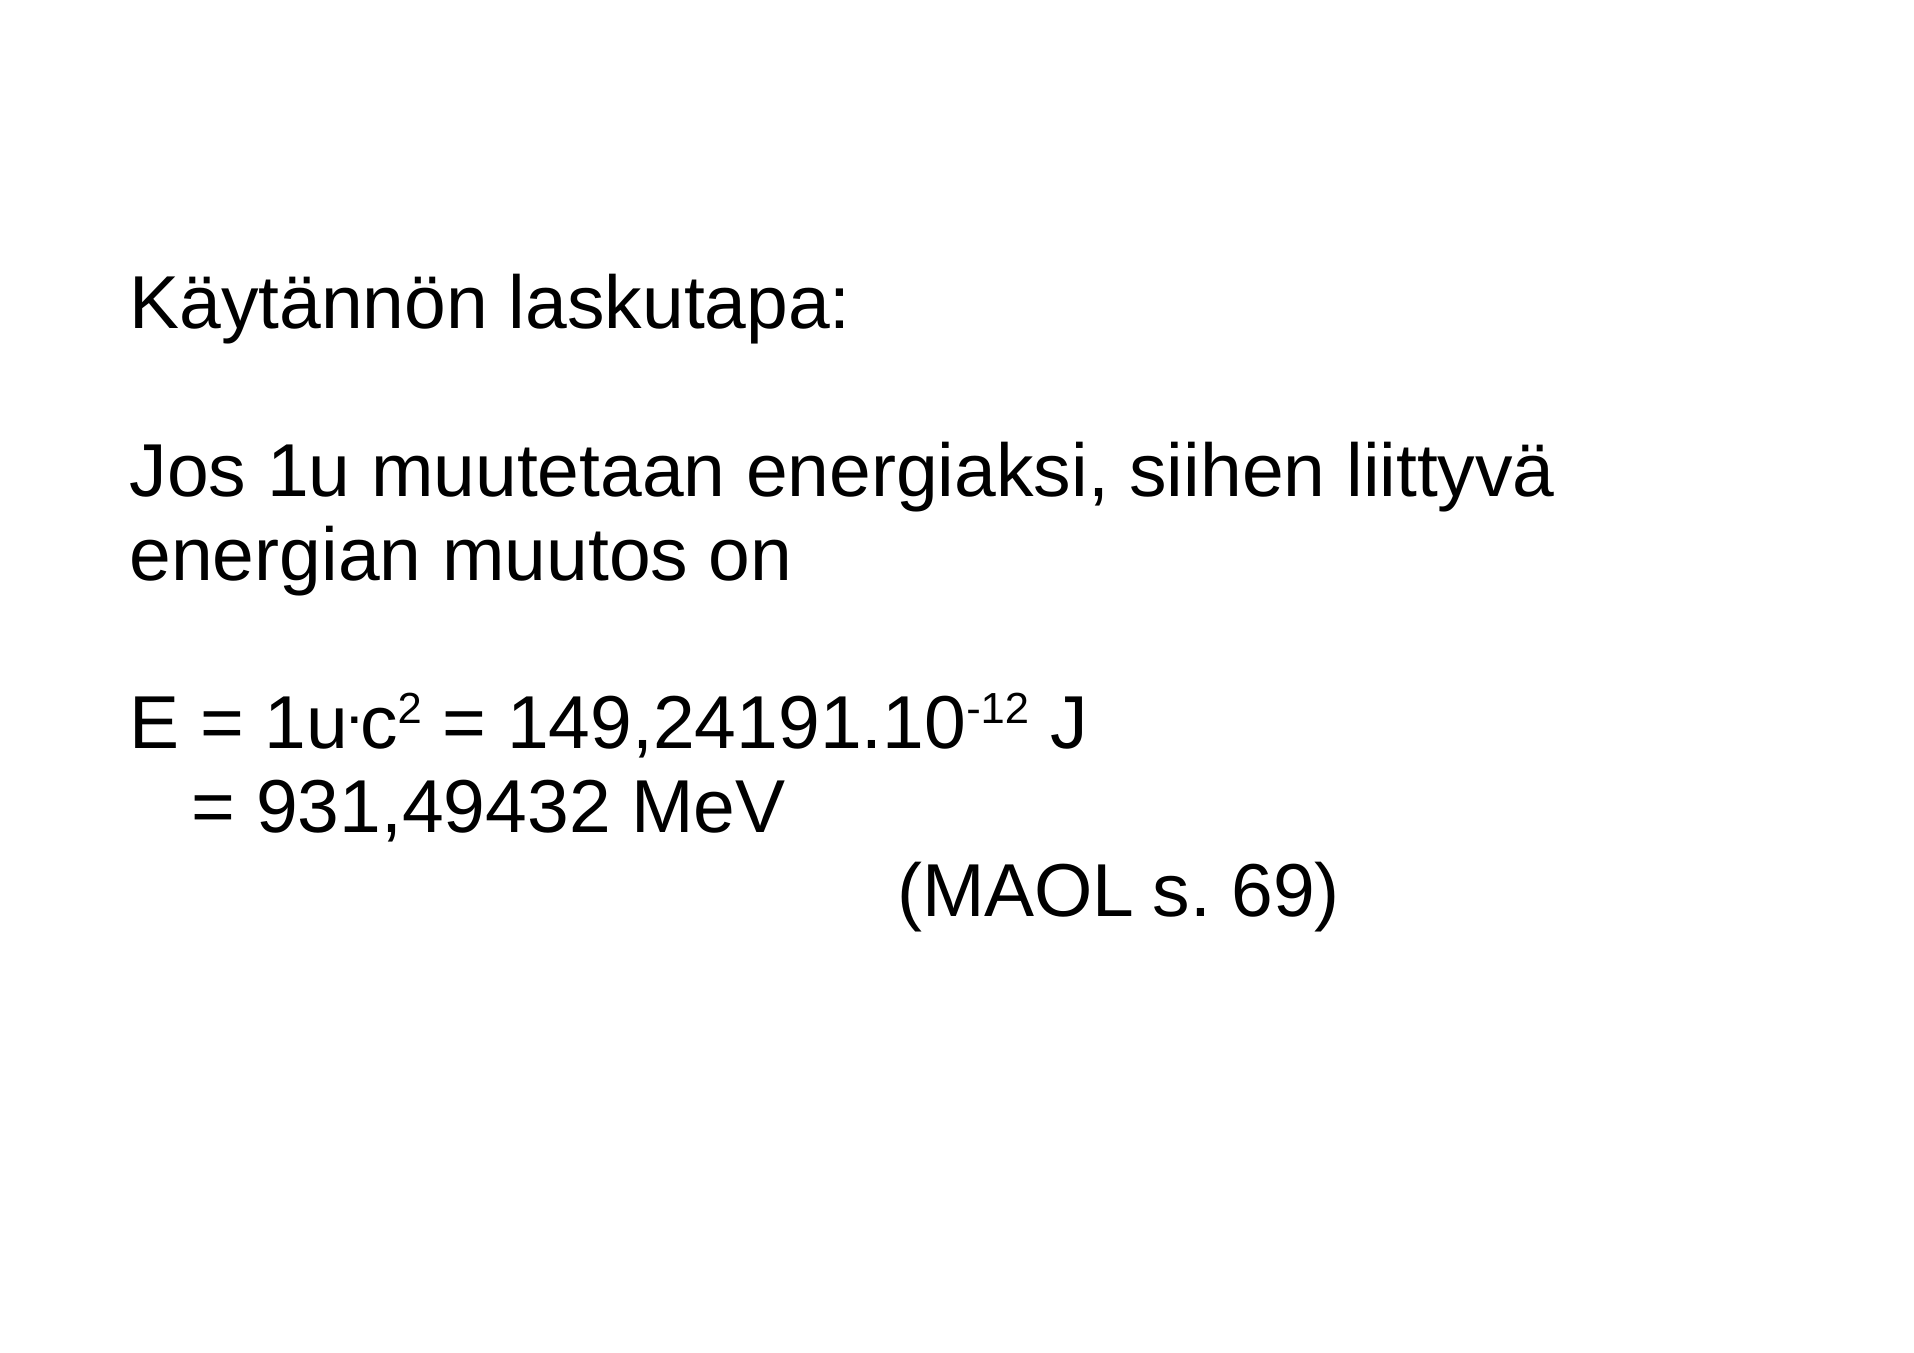

Käytännön laskutapa:
Jos 1u muutetaan energiaksi, siihen liittyvä energian muutos on
E = 1u.c2 = 149,24191.10-12 J
 = 931,49432 MeV
 (MAOL s. 69)